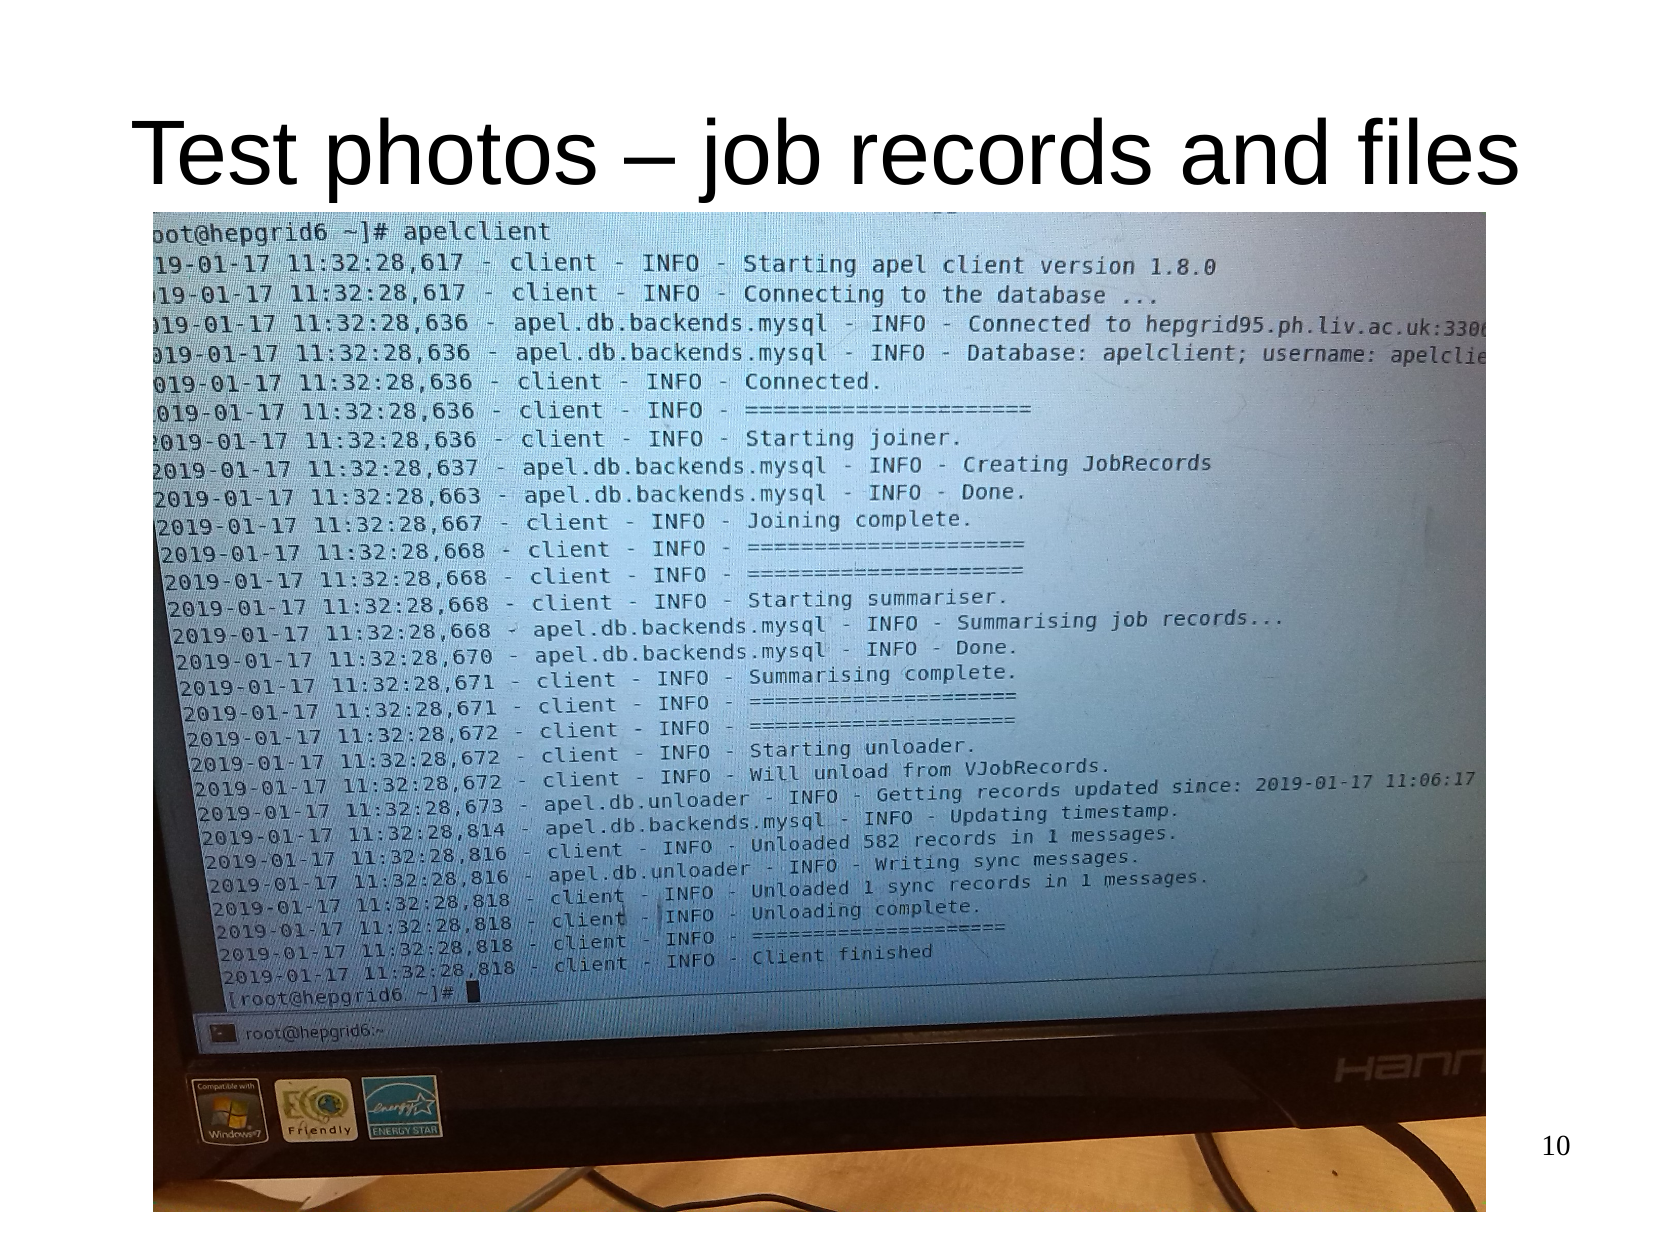

# Test photos – job records and files
10